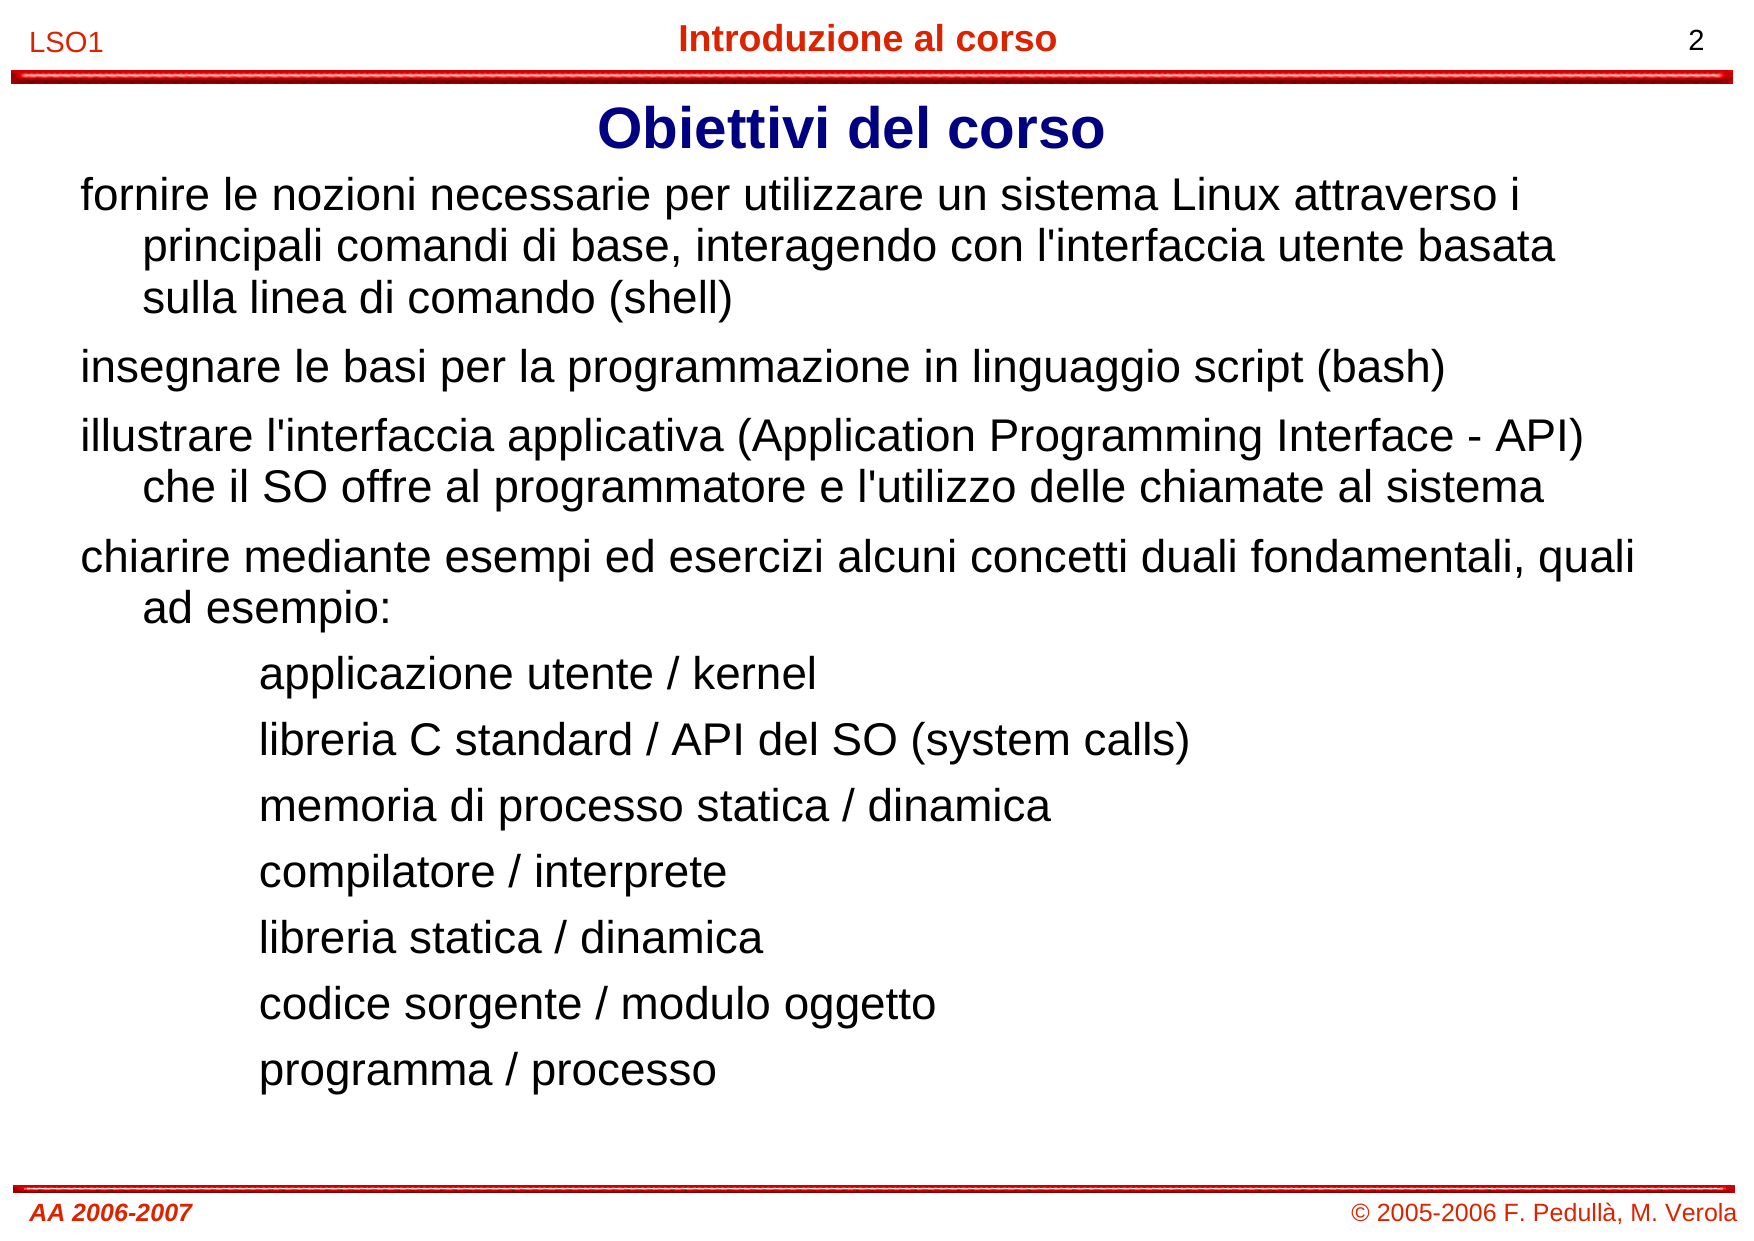

Obiettivi del corso
# fornire le nozioni necessarie per utilizzare un sistema Linux attraverso i principali comandi di base, interagendo con l'interfaccia utente basata sulla linea di comando (shell)
insegnare le basi per la programmazione in linguaggio script (bash)
illustrare l'interfaccia applicativa (Application Programming Interface - API) che il SO offre al programmatore e l'utilizzo delle chiamate al sistema
chiarire mediante esempi ed esercizi alcuni concetti duali fondamentali, quali ad esempio:
applicazione utente / kernel
libreria C standard / API del SO (system calls)
memoria di processo statica / dinamica
compilatore / interprete
libreria statica / dinamica
codice sorgente / modulo oggetto
programma / processo